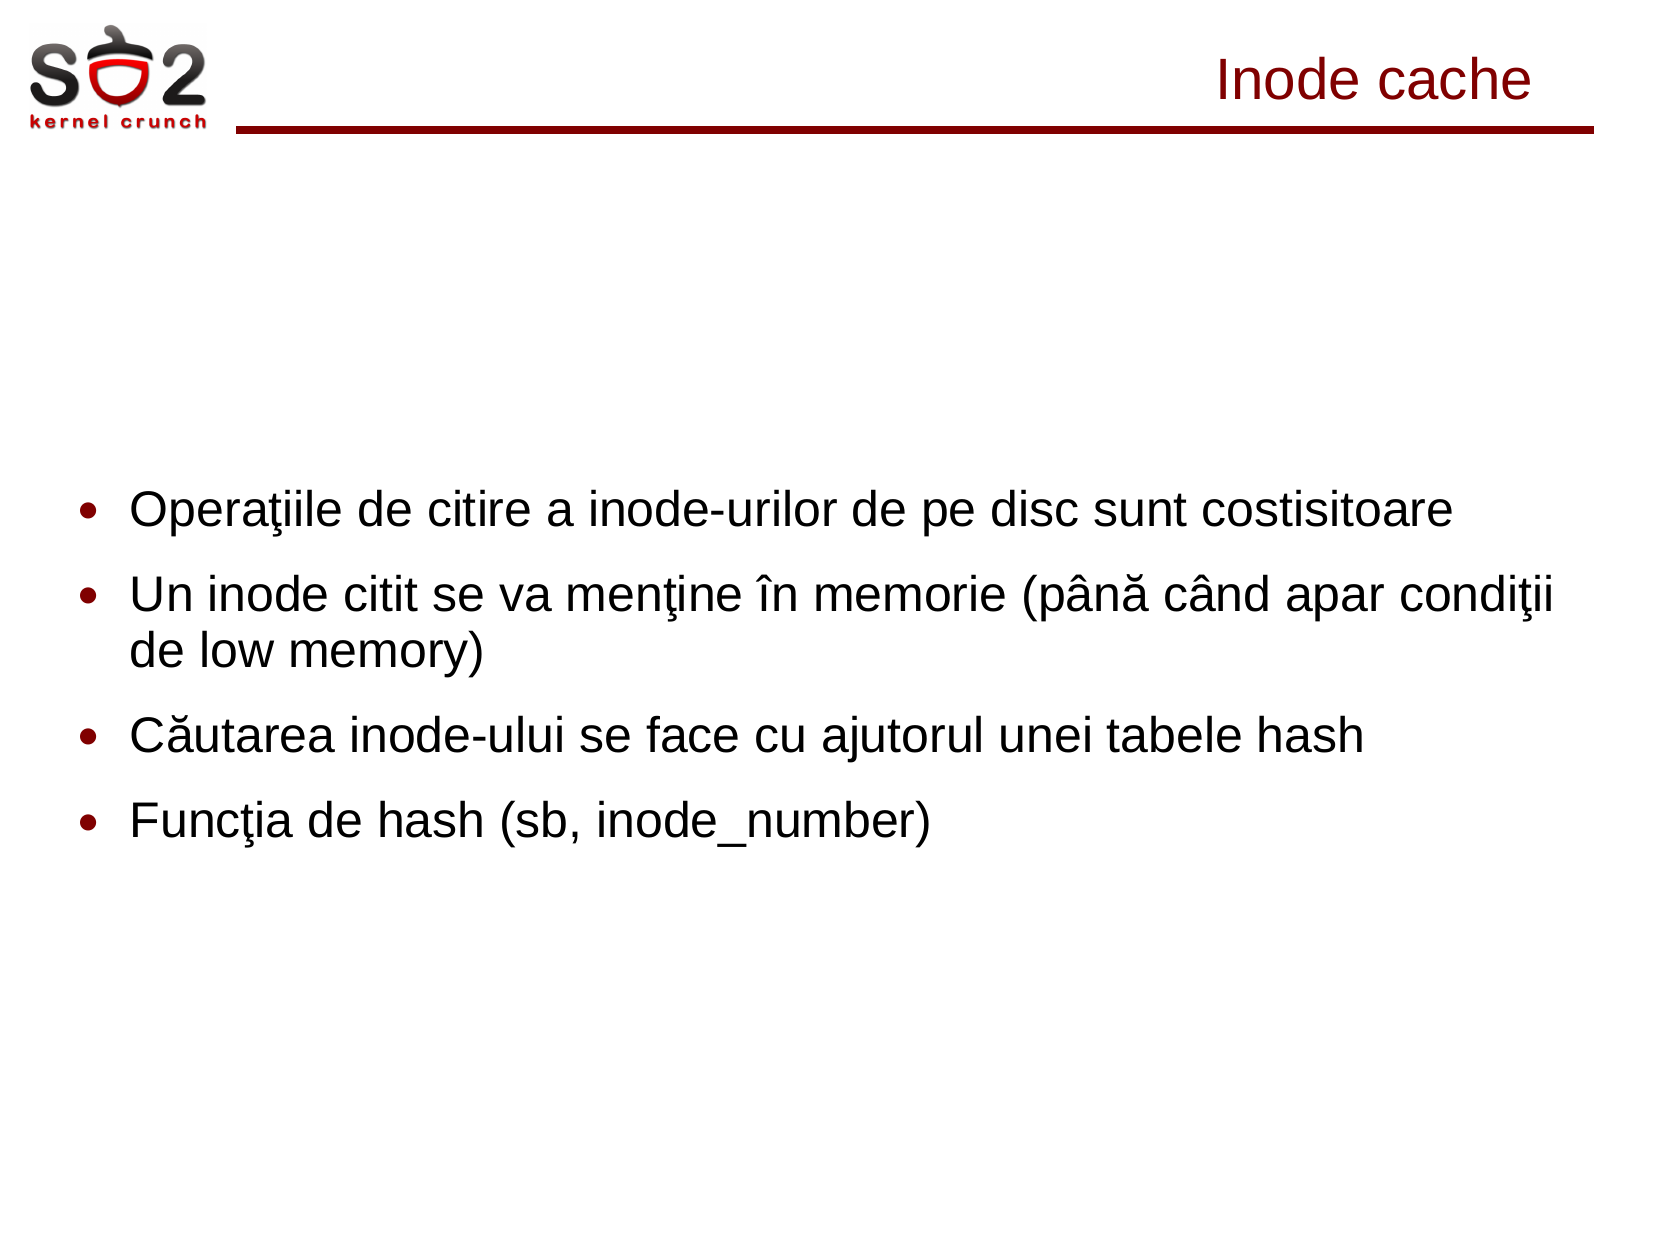

# Inode cache
Operaţiile de citire a inode-urilor de pe disc sunt costisitoare
Un inode citit se va menţine în memorie (până când apar condiţii de low memory)
Căutarea inode-ului se face cu ajutorul unei tabele hash
Funcţia de hash (sb, inode_number)